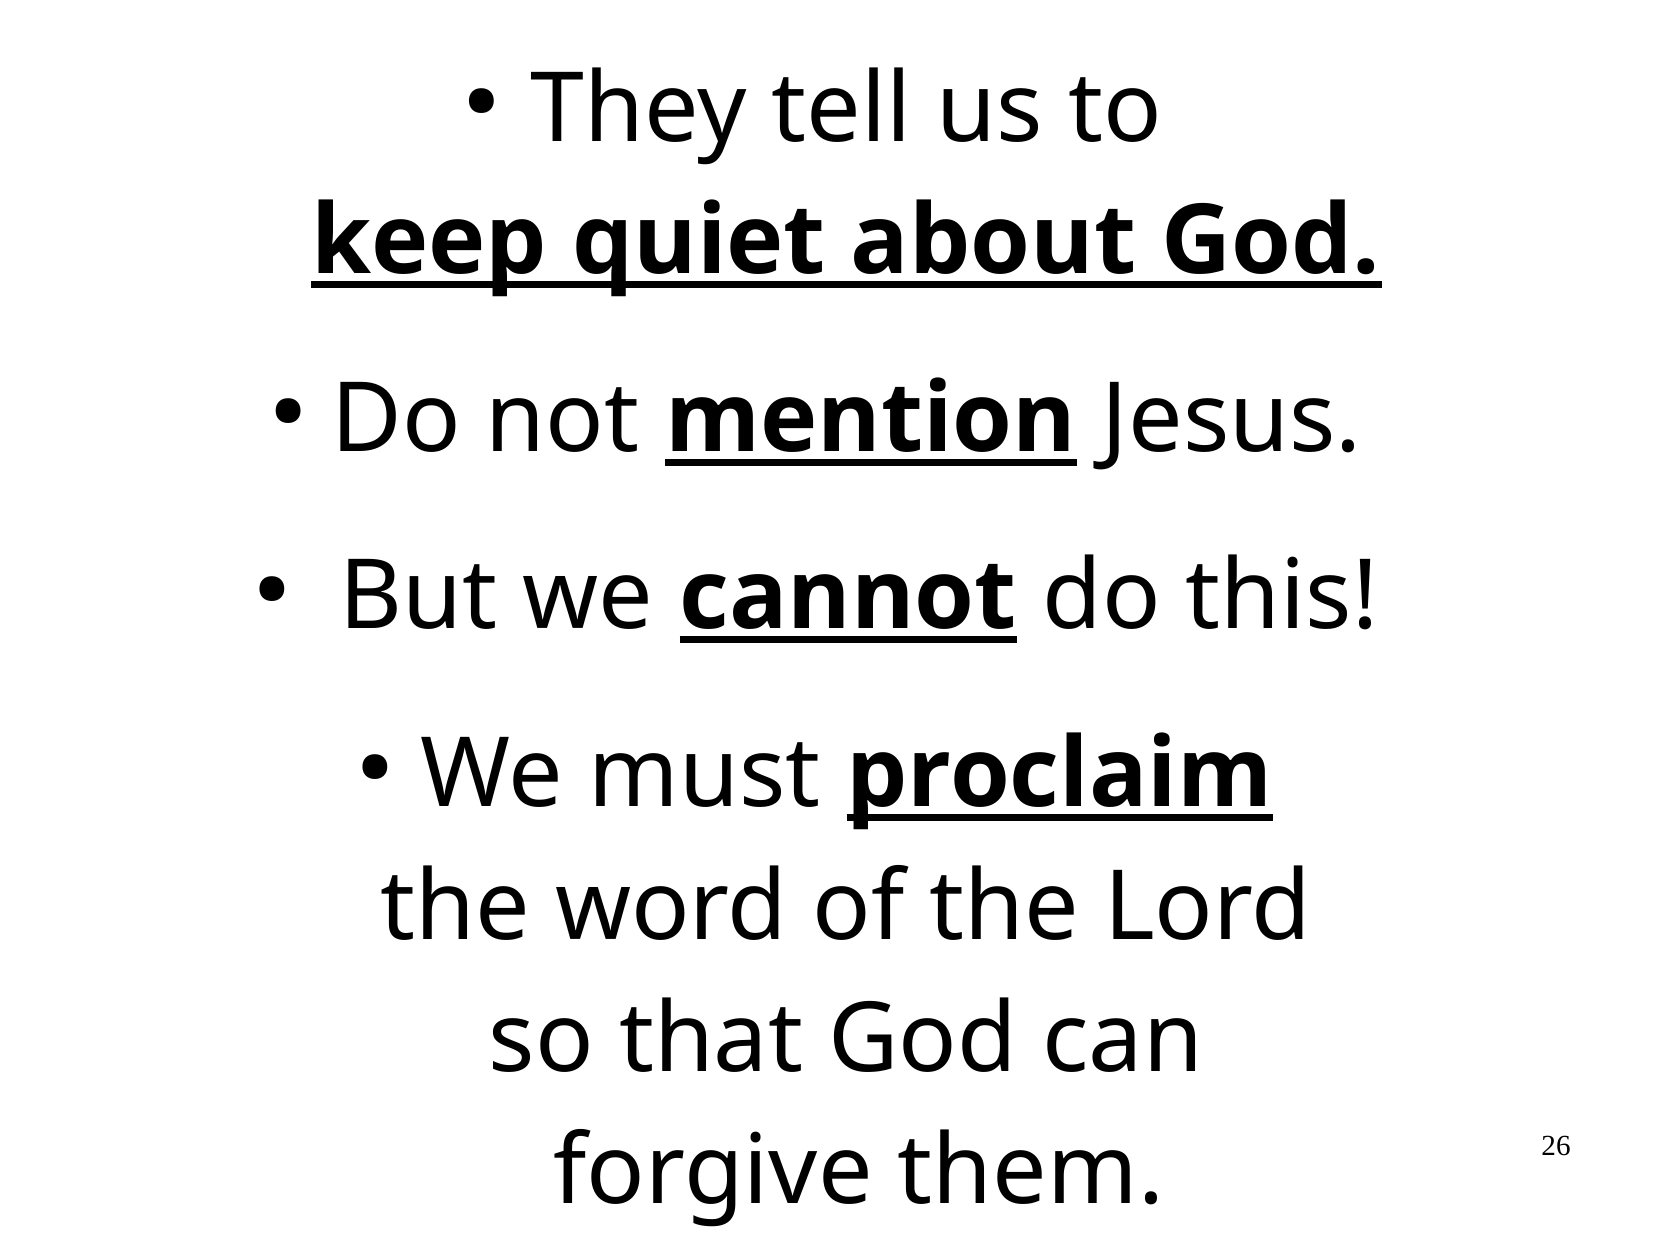

# They tell us to keep quiet about God.
Do not mention Jesus.
 But we cannot do this!
We must proclaim
the word of the Lord
so that God can
forgive them.
26